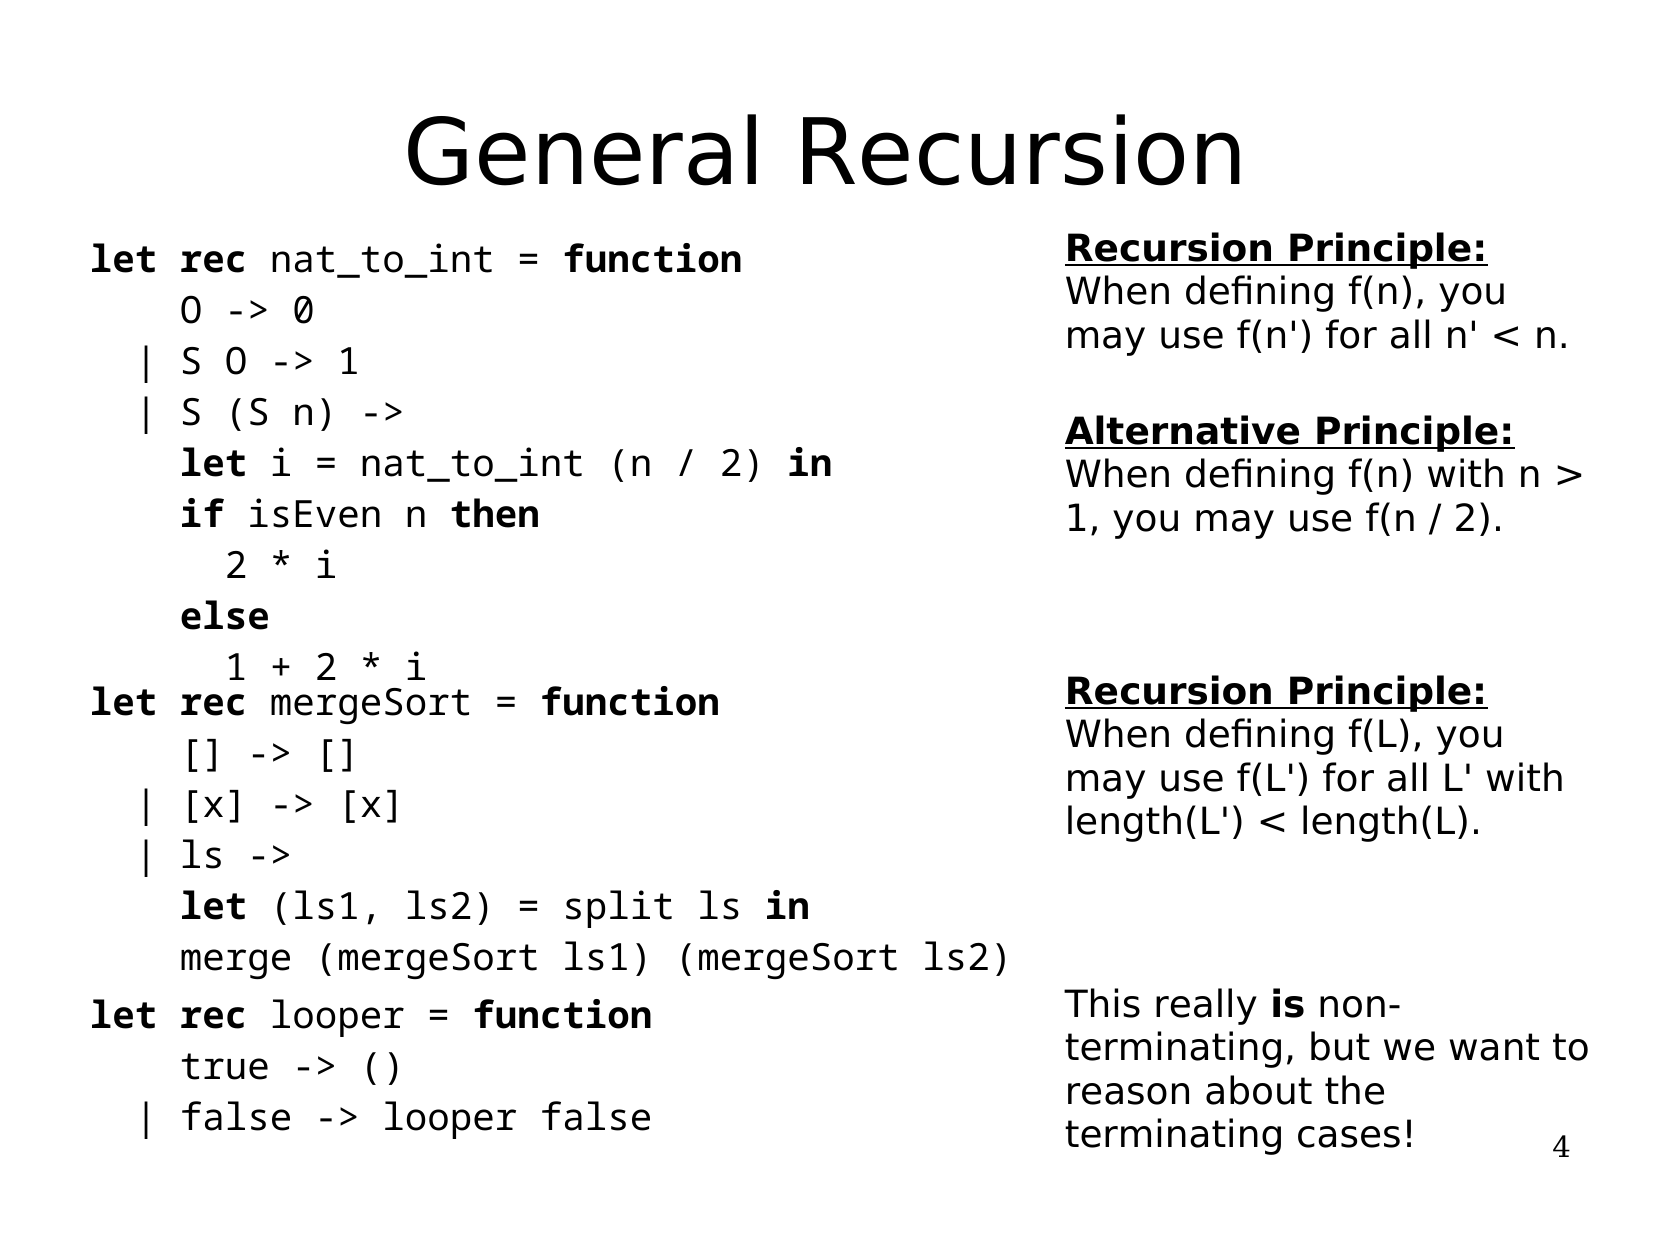

# General Recursion
Recursion Principle:
When defining f(n), you may use f(n') for all n' < n.
let rec nat_to_int = function
 O -> 0
 | S O -> 1
 | S (S n) ->
 let i = nat_to_int (n / 2) in
 if isEven n then
 2 * i
 else
 1 + 2 * i
Alternative Principle:
When defining f(n) with n > 1, you may use f(n / 2).
Recursion Principle:
When defining f(L), you may use f(L') for all L' with length(L') < length(L).
let rec mergeSort = function
 [] -> []
 | [x] -> [x]
 | ls ->
 let (ls1, ls2) = split ls in
 merge (mergeSort ls1) (mergeSort ls2)
This really is non-terminating, but we want to reason about the terminating cases!
let rec looper = function
 true -> ()
 | false -> looper false
4